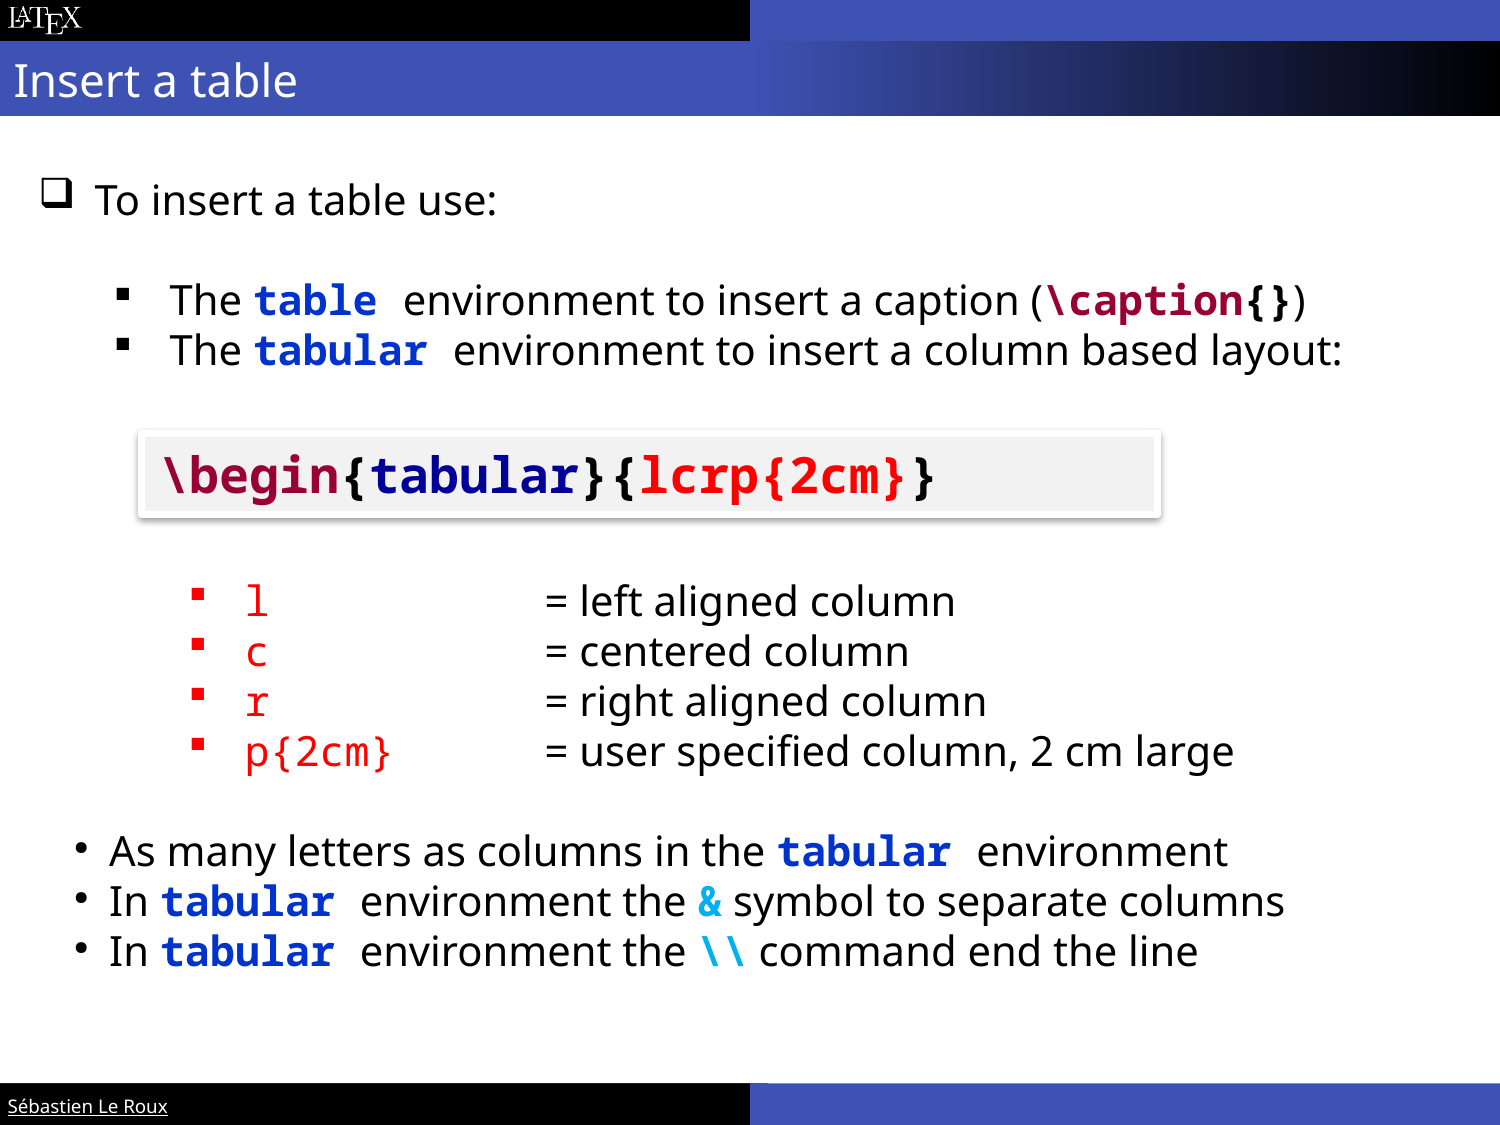

# Insert a table
To insert a table use:
The table environment to insert a caption (\caption{})
The tabular environment to insert a column based layout:
l 		= left aligned column
c 		= centered column
r 		= right aligned column
p{2cm} 	= user specified column, 2 cm large
As many letters as columns in the tabular environment
In tabular environment the & symbol to separate columns
In tabular environment the \\ command end the line
\begin{tabular}{lcrp{2cm}}